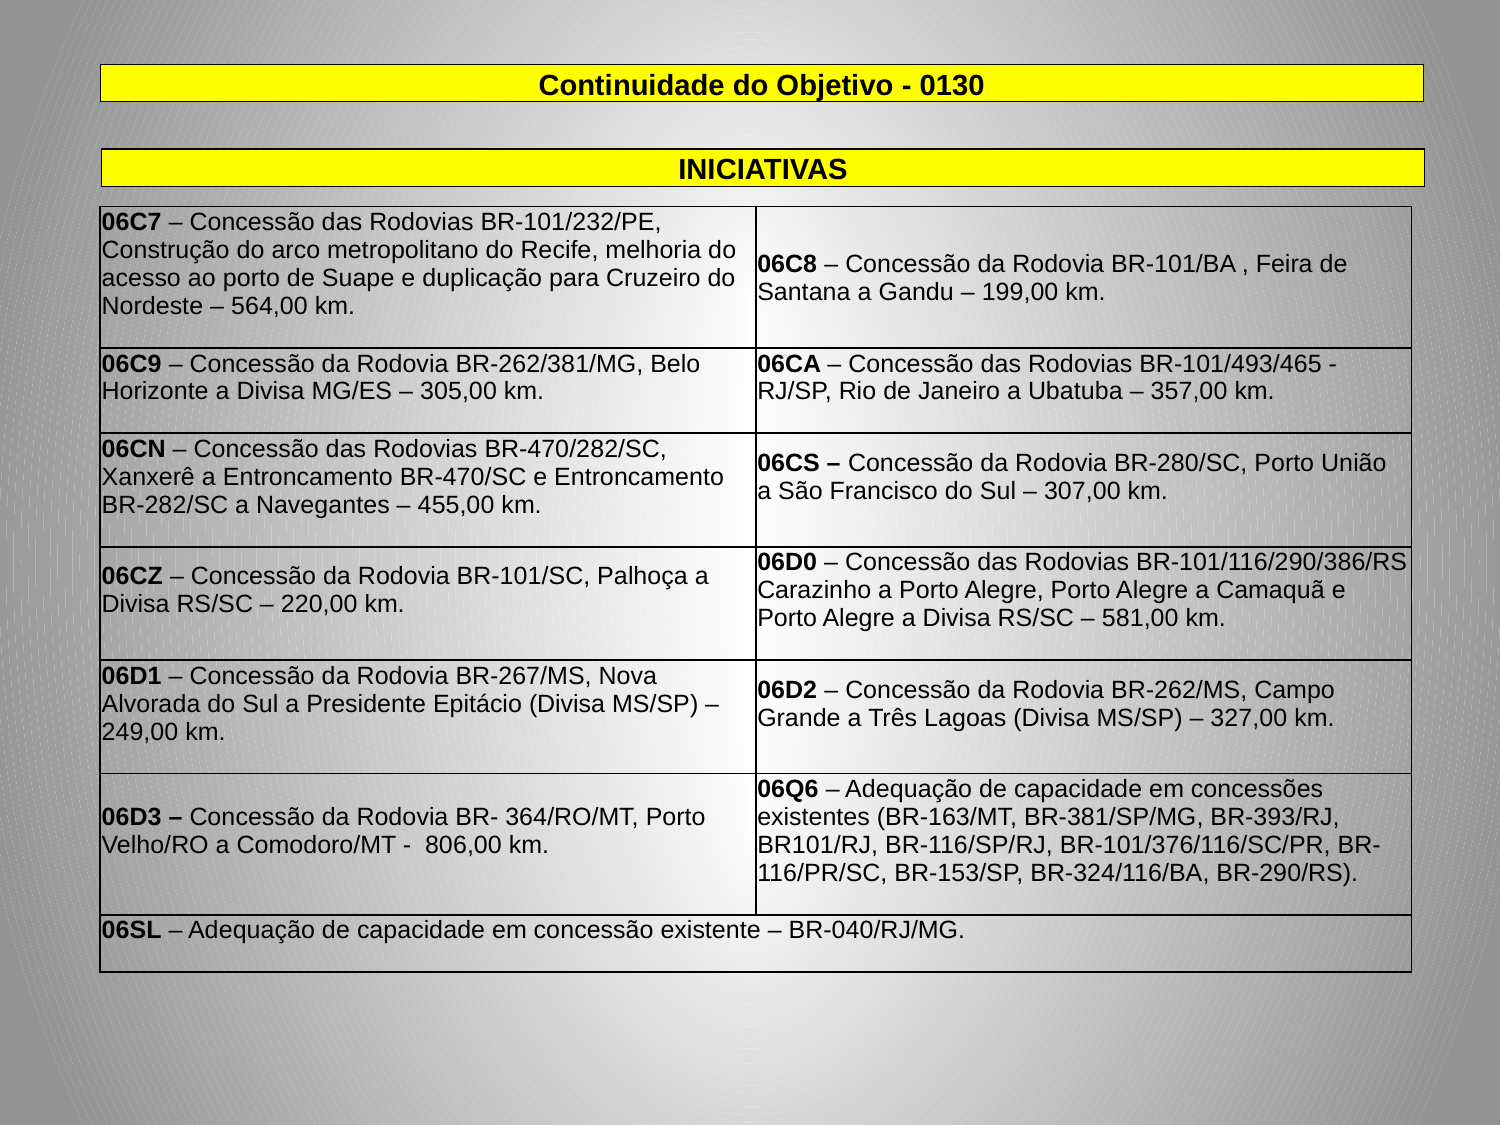

| Continuidade do Objetivo - 0130 |
| --- |
| INICIATIVAS |
| --- |
| 06C7 – Concessão das Rodovias BR-101/232/PE, Construção do arco metropolitano do Recife, melhoria do acesso ao porto de Suape e duplicação para Cruzeiro do Nordeste – 564,00 km. | 06C8 – Concessão da Rodovia BR-101/BA , Feira de Santana a Gandu – 199,00 km. |
| --- | --- |
| 06C9 – Concessão da Rodovia BR-262/381/MG, Belo Horizonte a Divisa MG/ES – 305,00 km. | 06CA – Concessão das Rodovias BR-101/493/465 - RJ/SP, Rio de Janeiro a Ubatuba – 357,00 km. |
| 06CN – Concessão das Rodovias BR-470/282/SC, Xanxerê a Entroncamento BR-470/SC e Entroncamento BR-282/SC a Navegantes – 455,00 km. | 06CS – Concessão da Rodovia BR-280/SC, Porto União a São Francisco do Sul – 307,00 km. |
| 06CZ – Concessão da Rodovia BR-101/SC, Palhoça a Divisa RS/SC – 220,00 km. | 06D0 – Concessão das Rodovias BR-101/116/290/386/RS Carazinho a Porto Alegre, Porto Alegre a Camaquã e Porto Alegre a Divisa RS/SC – 581,00 km. |
| 06D1 – Concessão da Rodovia BR-267/MS, Nova Alvorada do Sul a Presidente Epitácio (Divisa MS/SP) – 249,00 km. | 06D2 – Concessão da Rodovia BR-262/MS, Campo Grande a Três Lagoas (Divisa MS/SP) – 327,00 km. |
| 06D3 – Concessão da Rodovia BR- 364/RO/MT, Porto Velho/RO a Comodoro/MT - 806,00 km. | 06Q6 – Adequação de capacidade em concessões existentes (BR-163/MT, BR-381/SP/MG, BR-393/RJ, BR101/RJ, BR-116/SP/RJ, BR-101/376/116/SC/PR, BR-116/PR/SC, BR-153/SP, BR-324/116/BA, BR-290/RS). |
| 06SL – Adequação de capacidade em concessão existente – BR-040/RJ/MG. | |